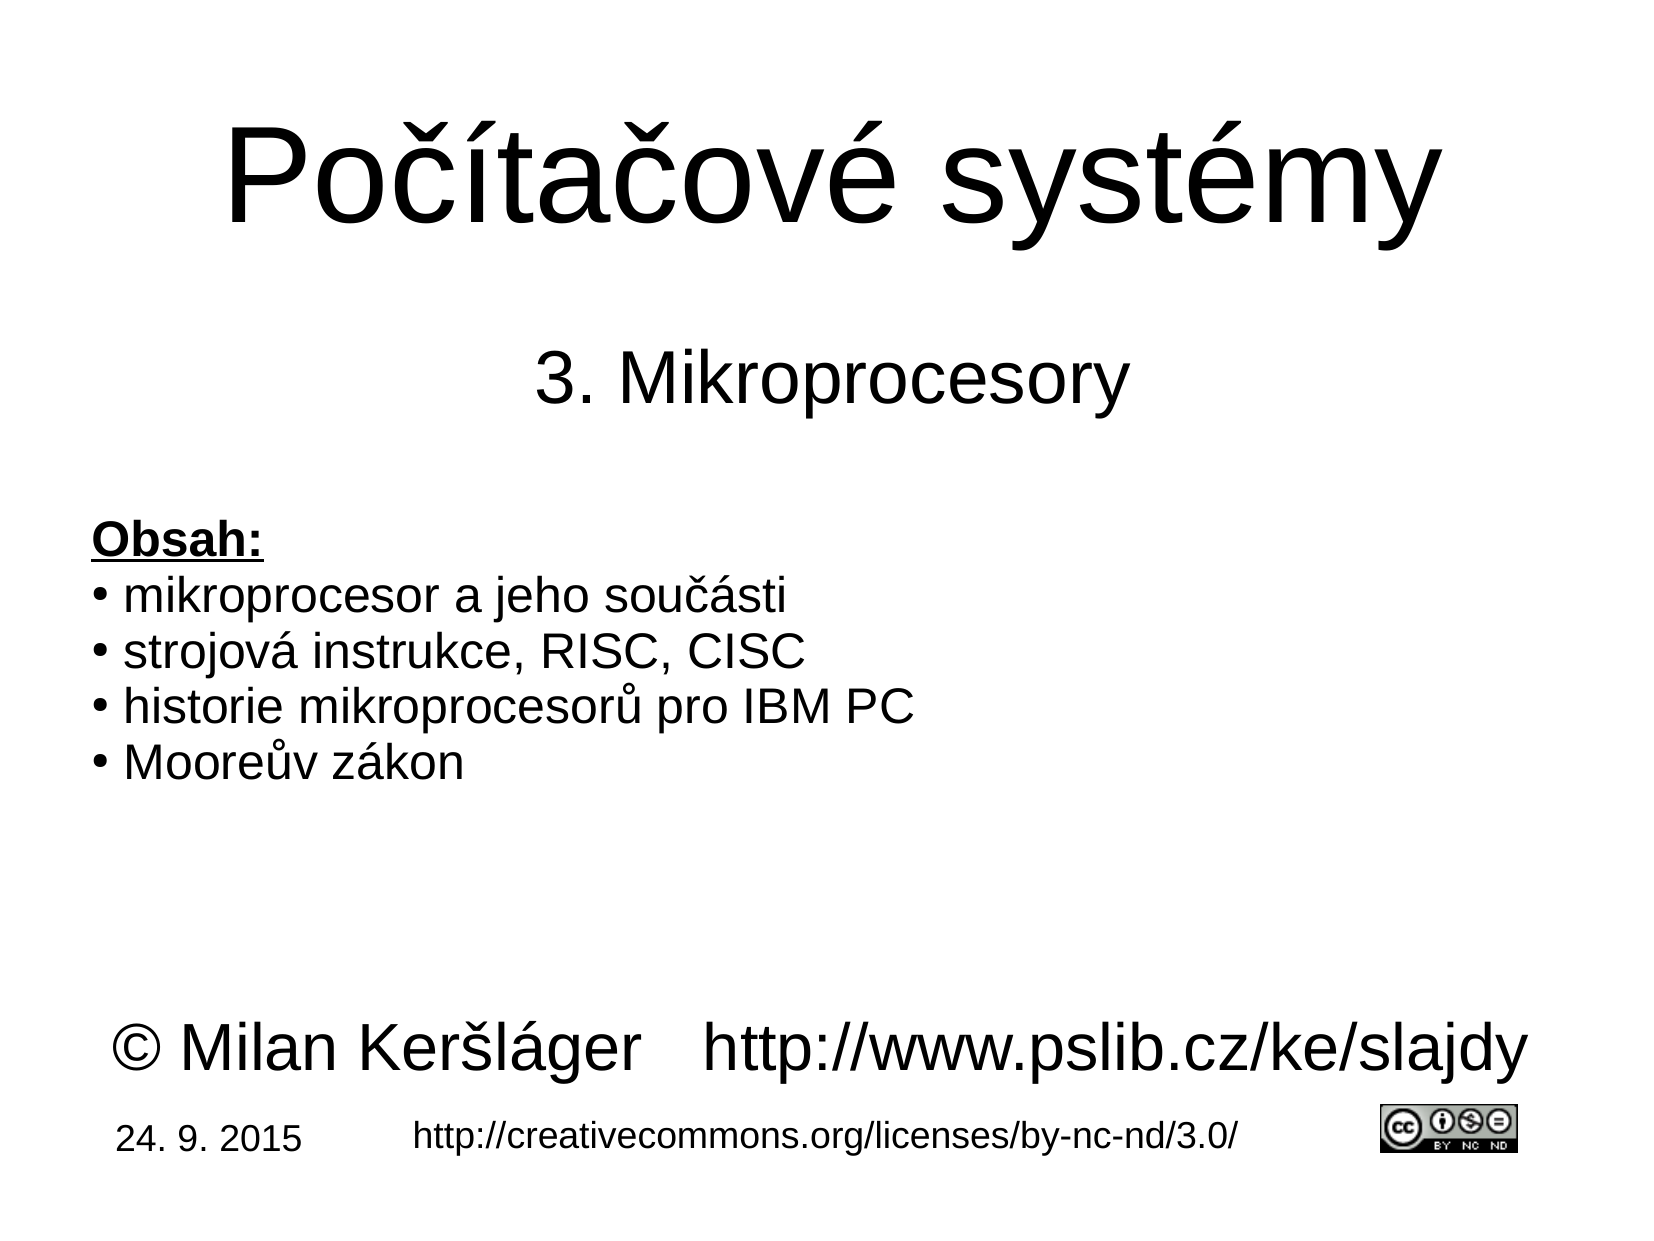

# Počítačové systémy 3. Mikroprocesory
Obsah:
 mikroprocesor a jeho součásti
 strojová instrukce, RISC, CISC
 historie mikroprocesorů pro IBM PC
 Mooreův zákon
© Milan Keršláger	http://www.pslib.cz/ke/slajdy
http://creativecommons.org/licenses/by-nc-nd/3.0/
24. 9. 2015